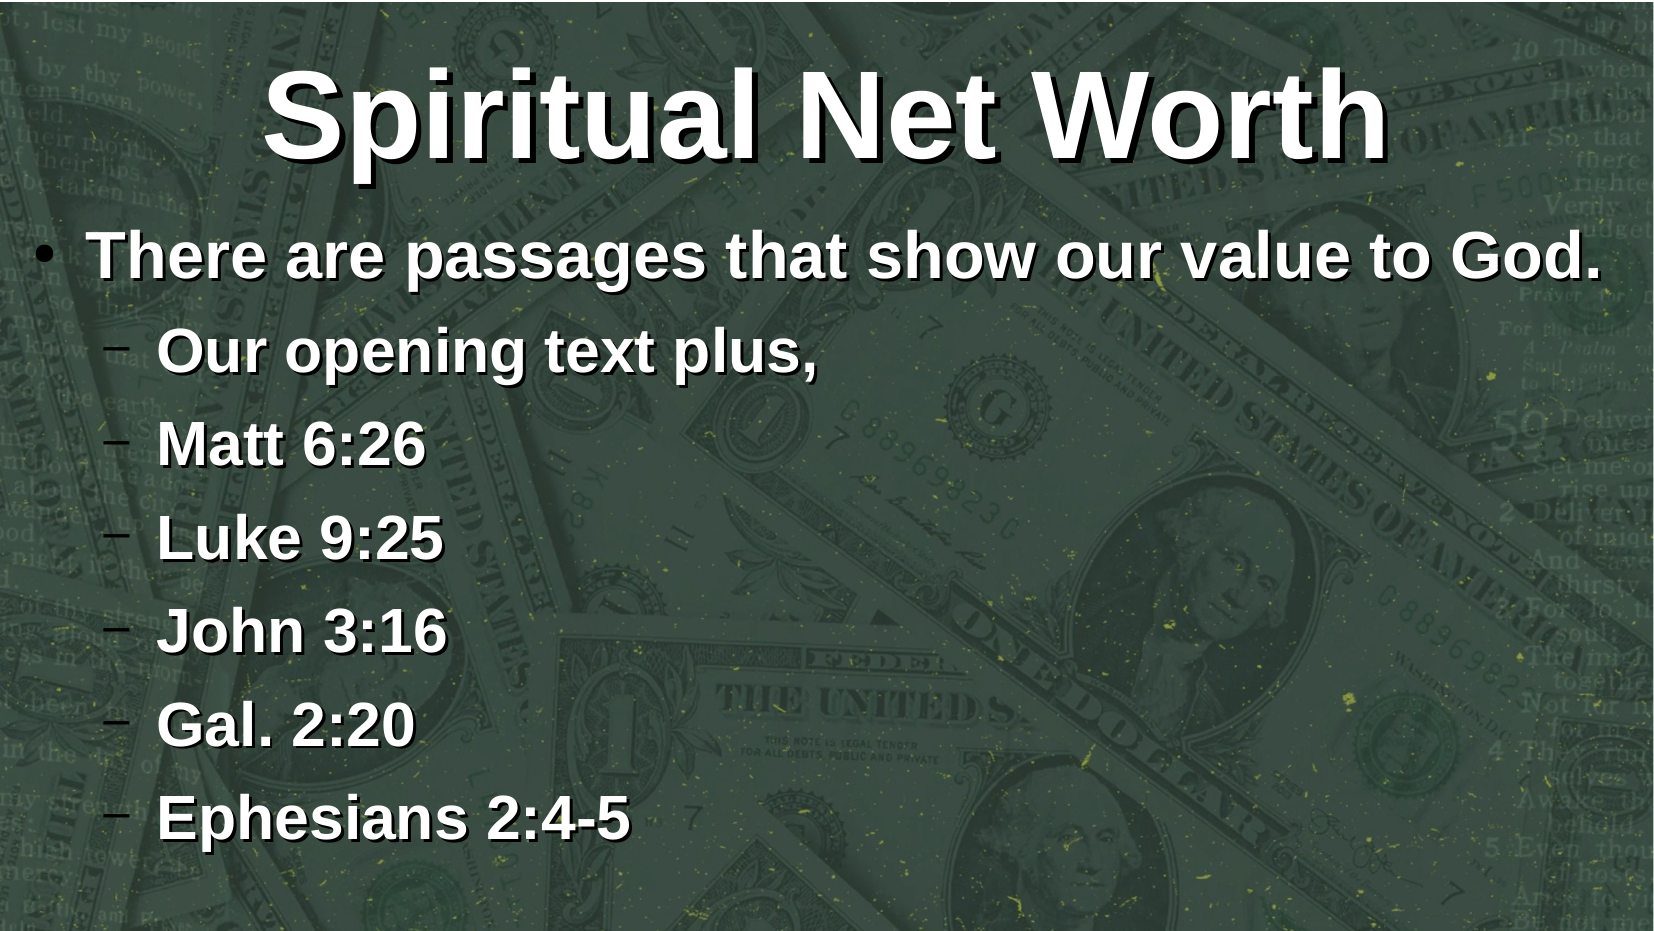

# Spiritual Net Worth
There are passages that show our value to God.
Our opening text plus,
Matt 6:26
Luke 9:25
John 3:16
Gal. 2:20
Ephesians 2:4-5